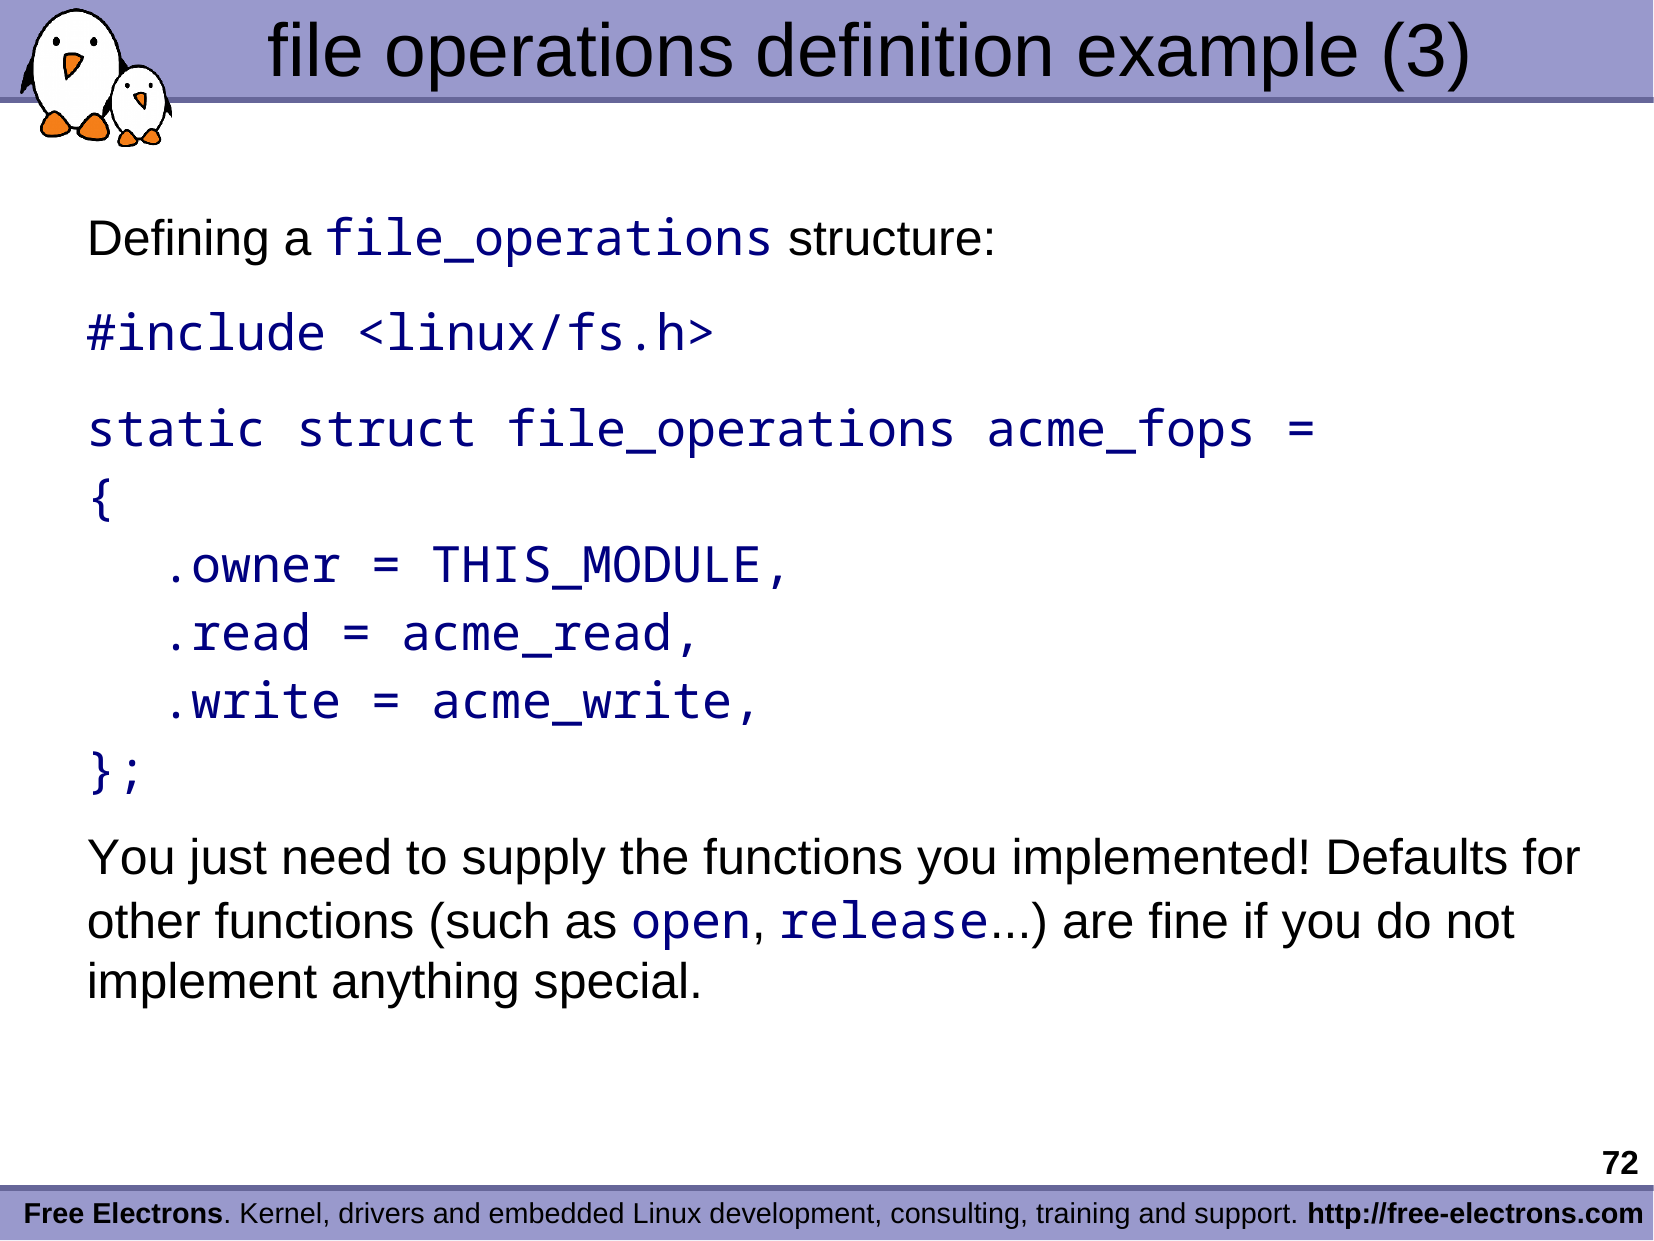

# file operations definition example (3)
Defining a file_operations structure:
#include <linux/fs.h>
static struct file_operations acme_fops =
{
	.owner = THIS_MODULE,
	.read = acme_read,
	.write = acme_write,
};
You just need to supply the functions you implemented! Defaults for other functions (such as open, release...) are fine if you do not implement anything special.